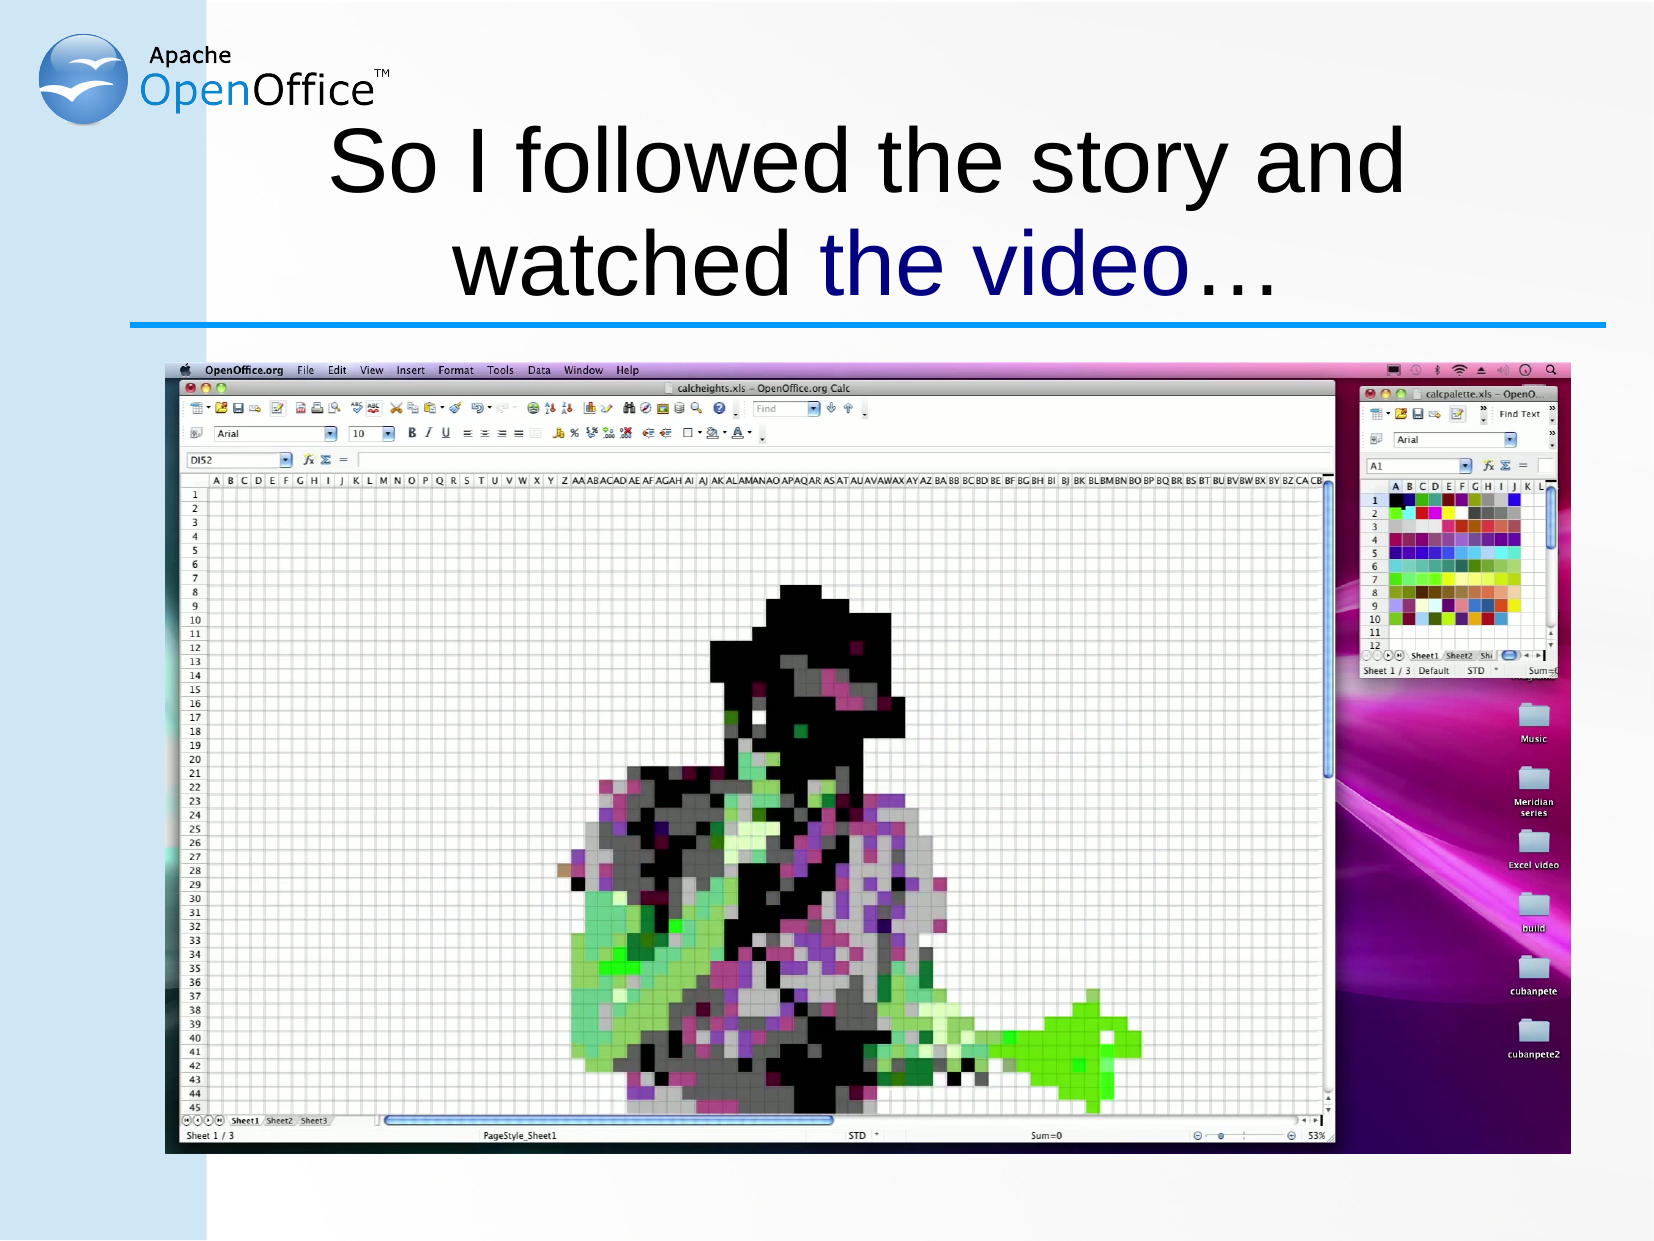

# So I followed the story and watched the video…